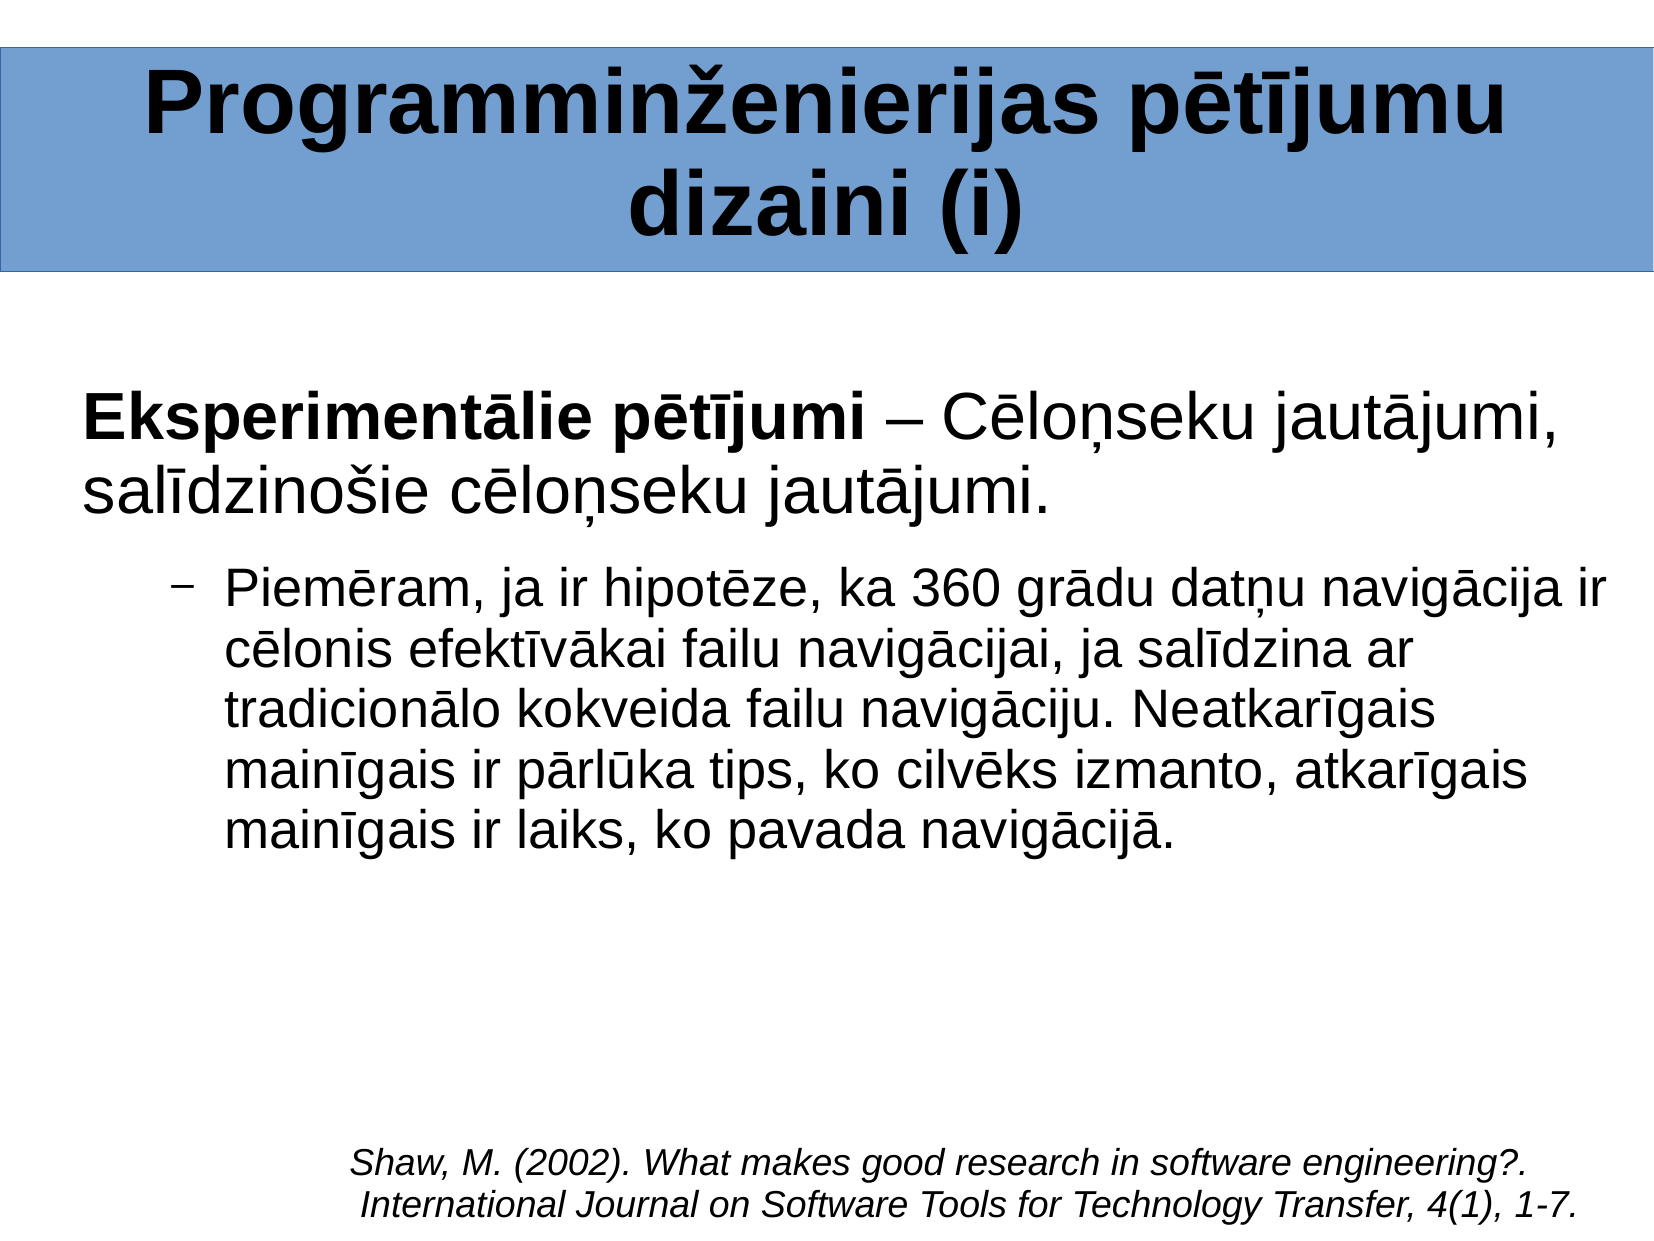

# Programminženierijas pētījumu dizaini (i)
Eksperimentālie pētījumi – Cēloņseku jautājumi, salīdzinošie cēloņseku jautājumi.
Piemēram, ja ir hipotēze, ka 360 grādu datņu navigācija ir cēlonis efektīvākai failu navigācijai, ja salīdzina ar tradicionālo kokveida failu navigāciju. Neatkarīgais mainīgais ir pārlūka tips, ko cilvēks izmanto, atkarīgais mainīgais ir laiks, ko pavada navigācijā.
Shaw, M. (2002). What makes good research in software engineering?.
 International Journal on Software Tools for Technology Transfer, 4(1), 1-7.